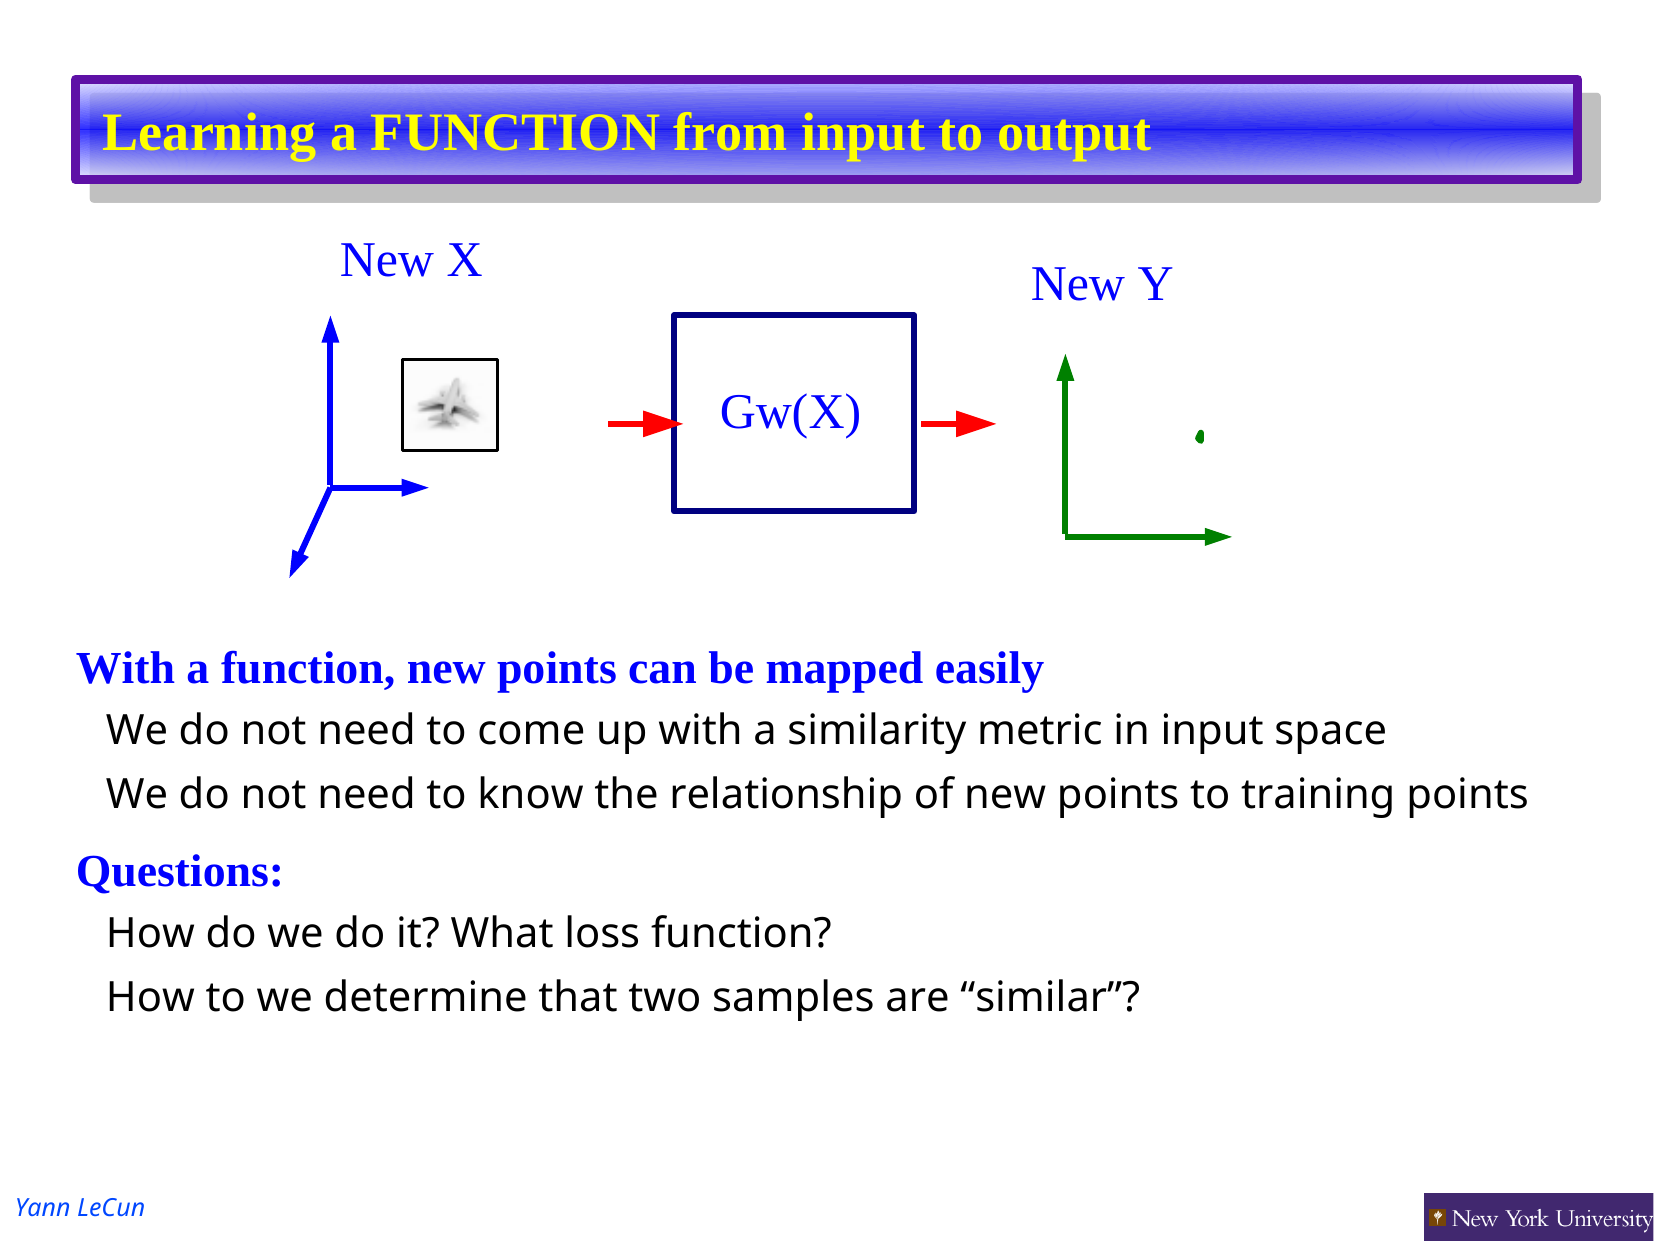

# Learning a FUNCTION from input to output
New X
New Y
Gw(X)
With a function, new points can be mapped easily
We do not need to come up with a similarity metric in input space
We do not need to know the relationship of new points to training points
Questions:
How do we do it? What loss function?
How to we determine that two samples are “similar”?